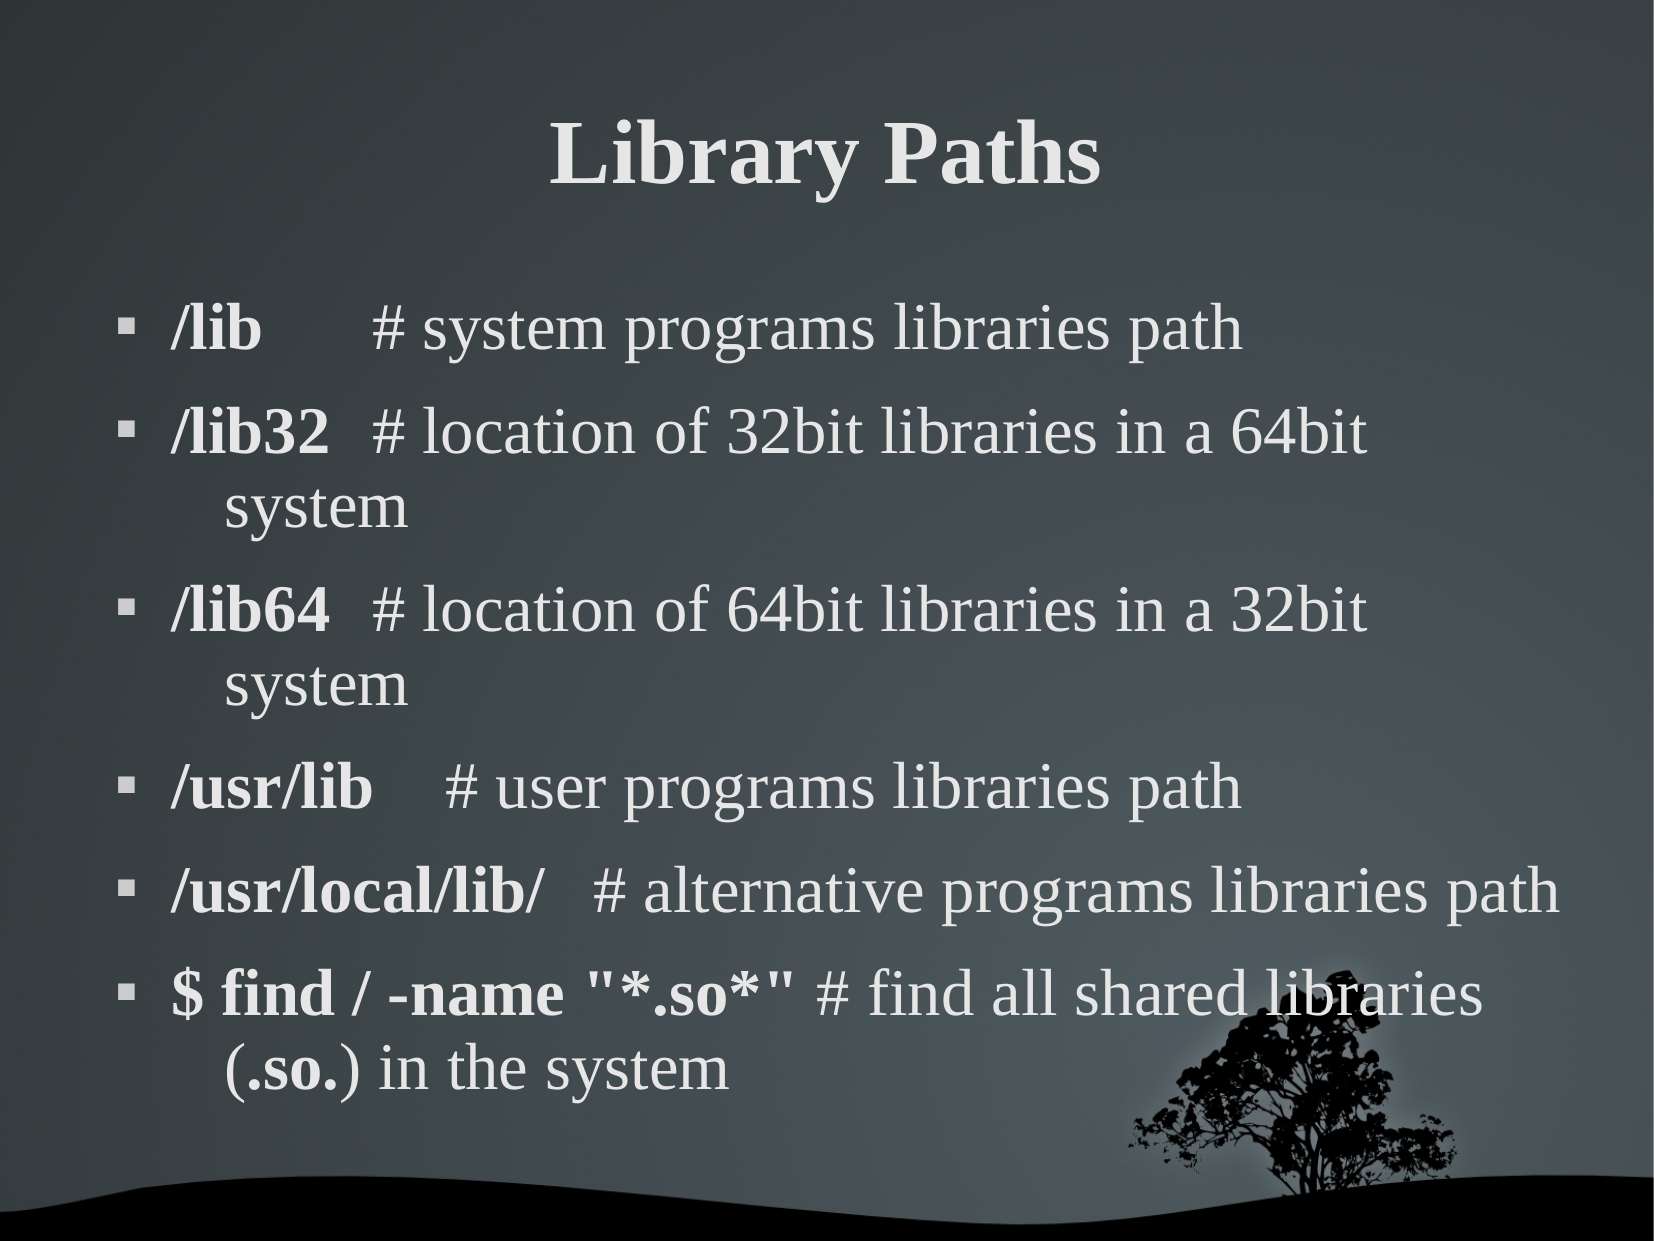

# Library Paths
/lib		# system programs libraries path
/lib32	# location of 32bit libraries in a 64bit system
/lib64	# location of 64bit libraries in a 32bit system
/usr/lib	# user programs libraries path
/usr/local/lib/ 	# alternative programs libraries path
$ find / -name "*.so*" # find all shared libraries (.so.) in the system